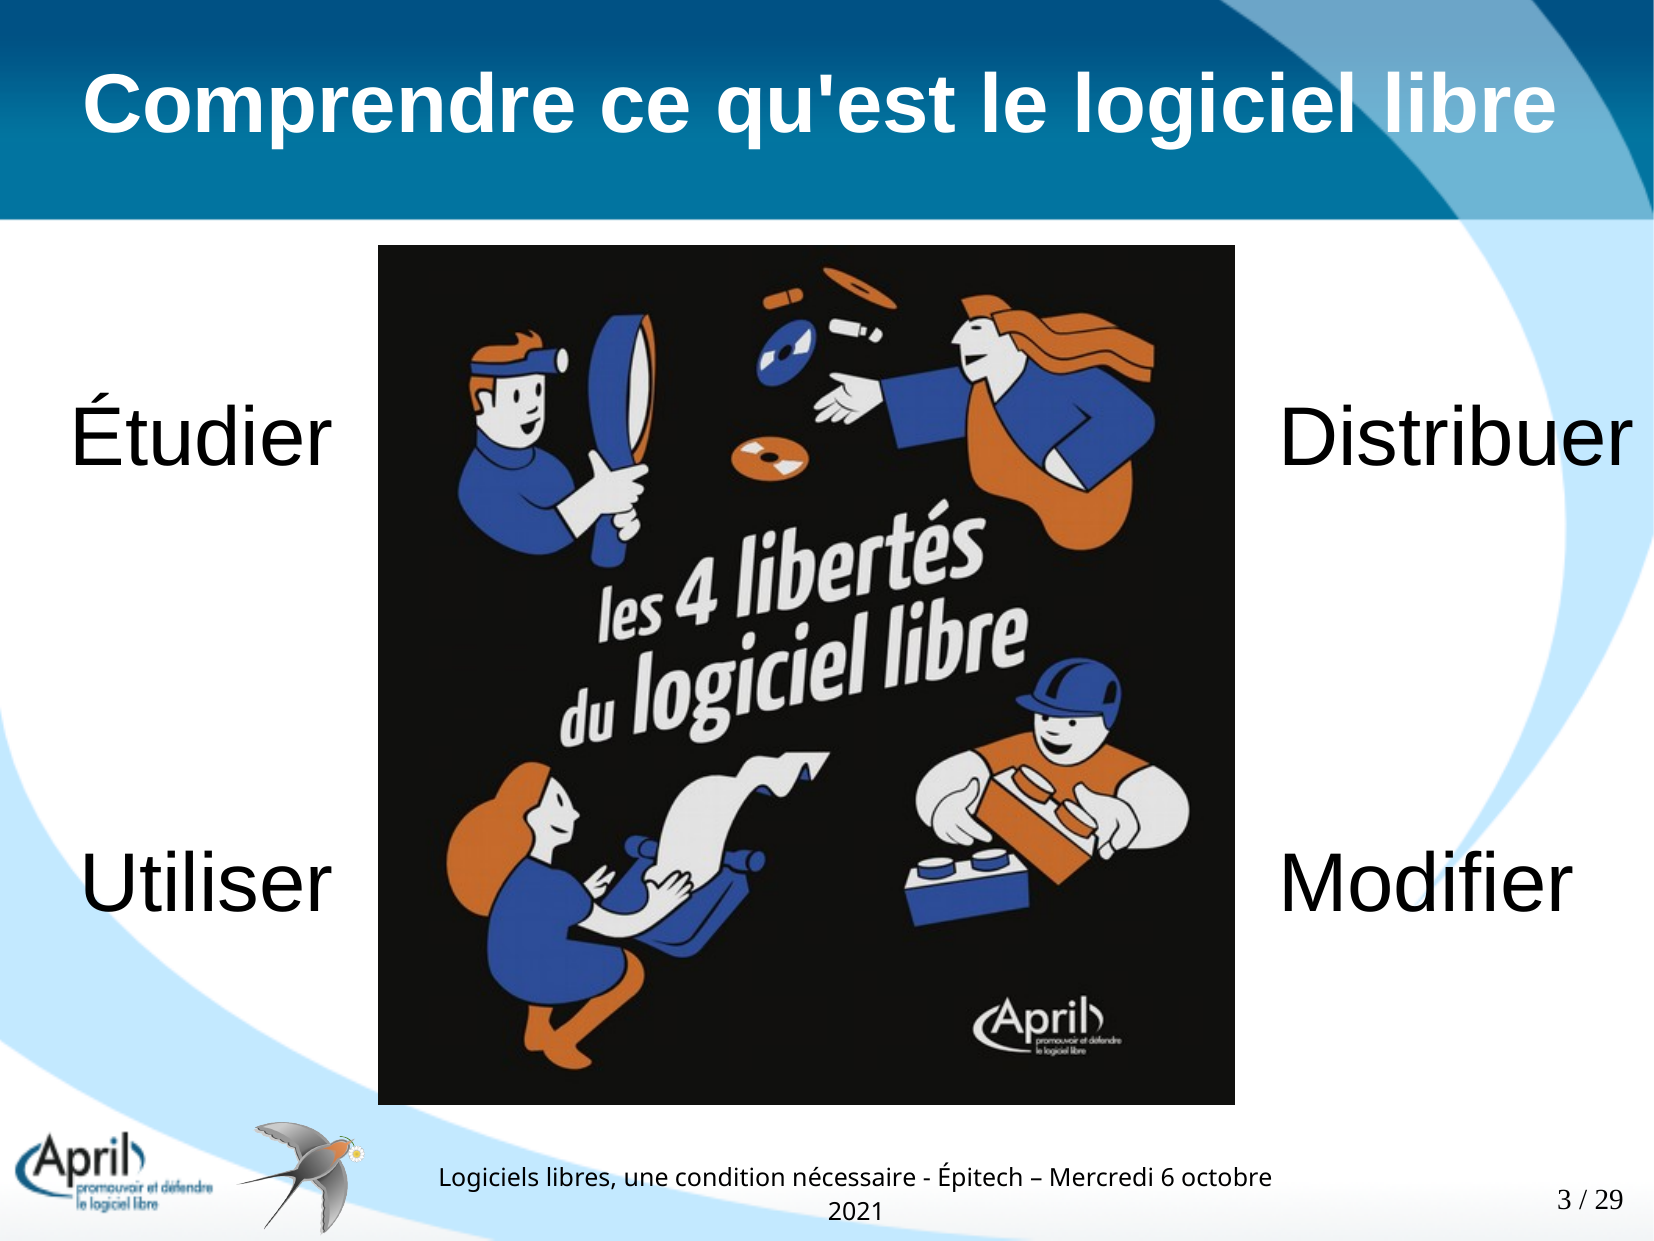

# Comprendre ce qu'est le logiciel libre
Étudier
Distribuer
Utiliser
Modifier
3